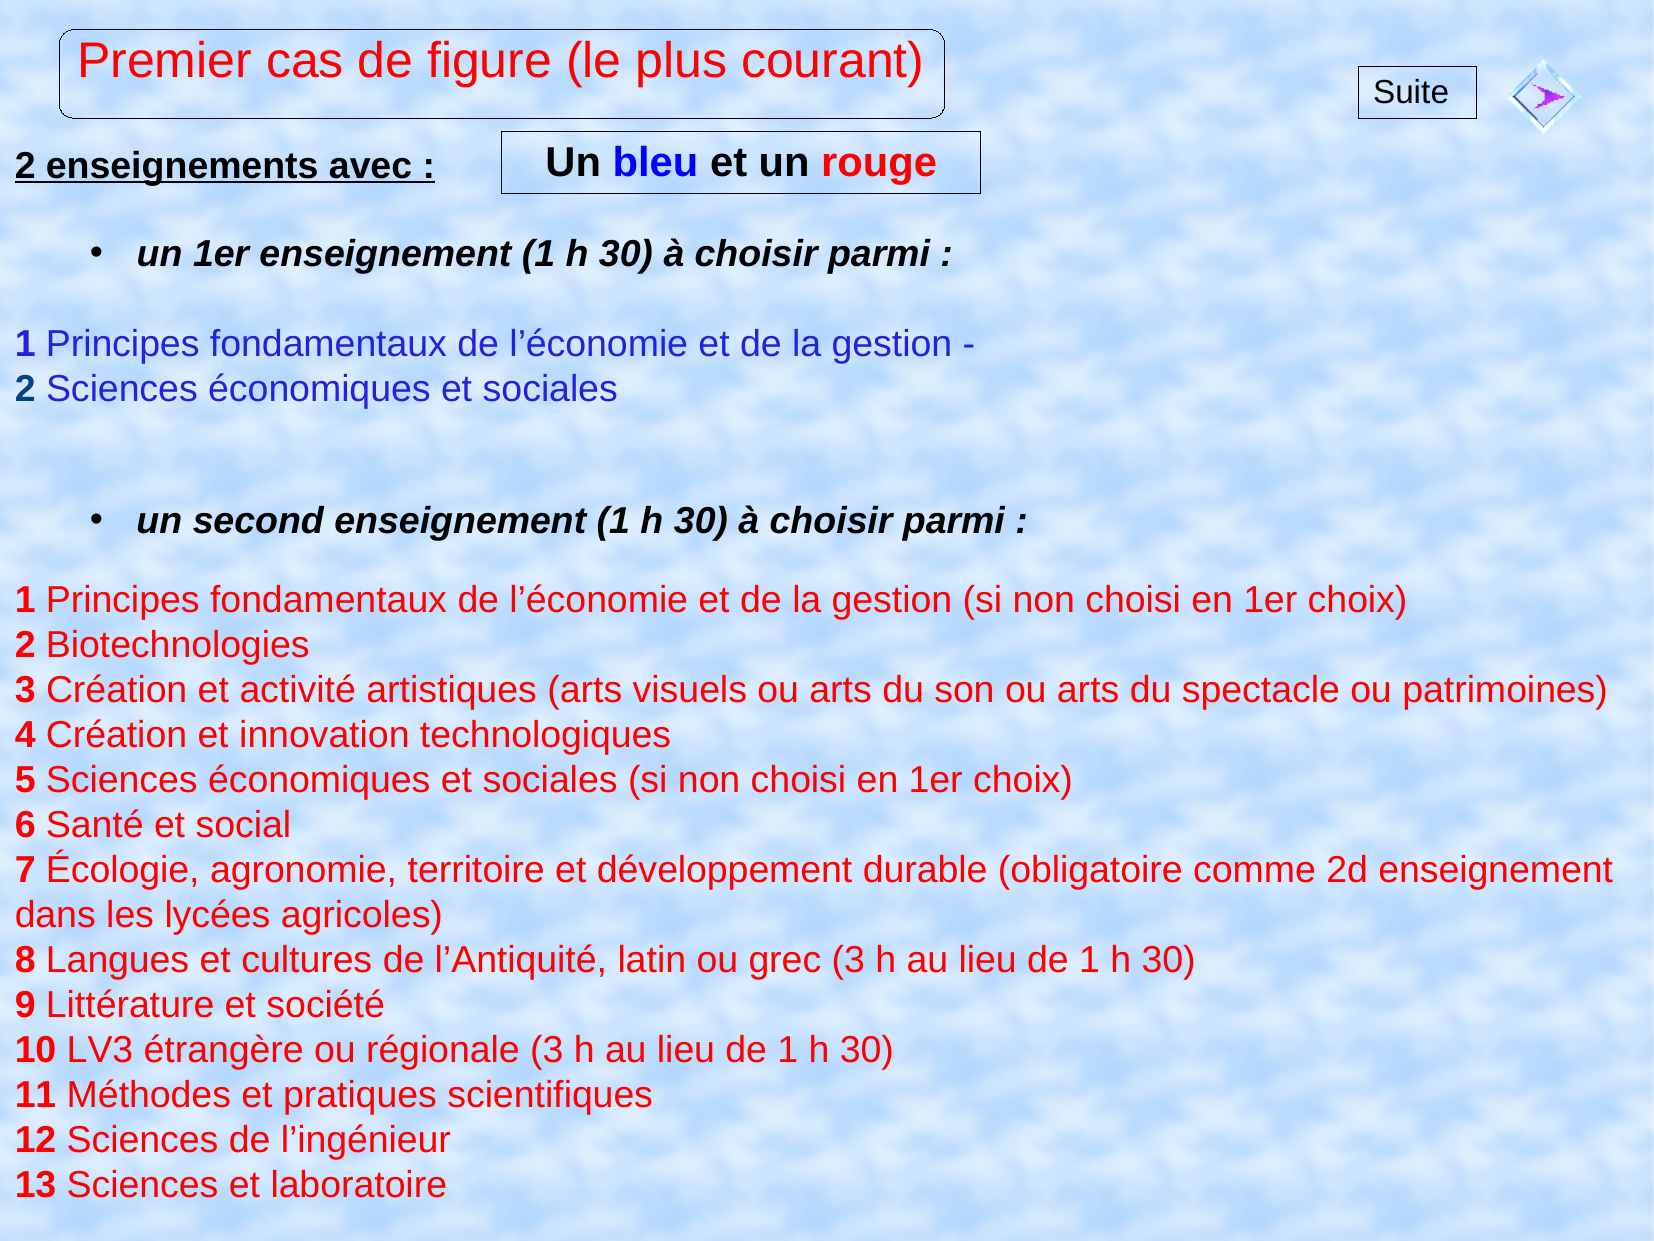

Premier cas de figure (le plus courant)
Suite
Un bleu et un rouge
2 enseignements avec :
un 1er enseignement (1 h 30) à choisir parmi :
1 Principes fondamentaux de l’économie et de la gestion -
2 Sciences économiques et sociales
un second enseignement (1 h 30) à choisir parmi :
1 Principes fondamentaux de l’économie et de la gestion (si non choisi en 1er choix)
2 Biotechnologies
3 Création et activité artistiques (arts visuels ou arts du son ou arts du spectacle ou patrimoines)
4 Création et innovation technologiques
5 Sciences économiques et sociales (si non choisi en 1er choix)
6 Santé et social
7 Écologie, agronomie, territoire et développement durable (obligatoire comme 2d enseignement dans les lycées agricoles)
8 Langues et cultures de l’Antiquité, latin ou grec (3 h au lieu de 1 h 30)
9 Littérature et société
10 LV3 étrangère ou régionale (3 h au lieu de 1 h 30)
11 Méthodes et pratiques scientifiques
12 Sciences de l’ingénieur
13 Sciences et laboratoire